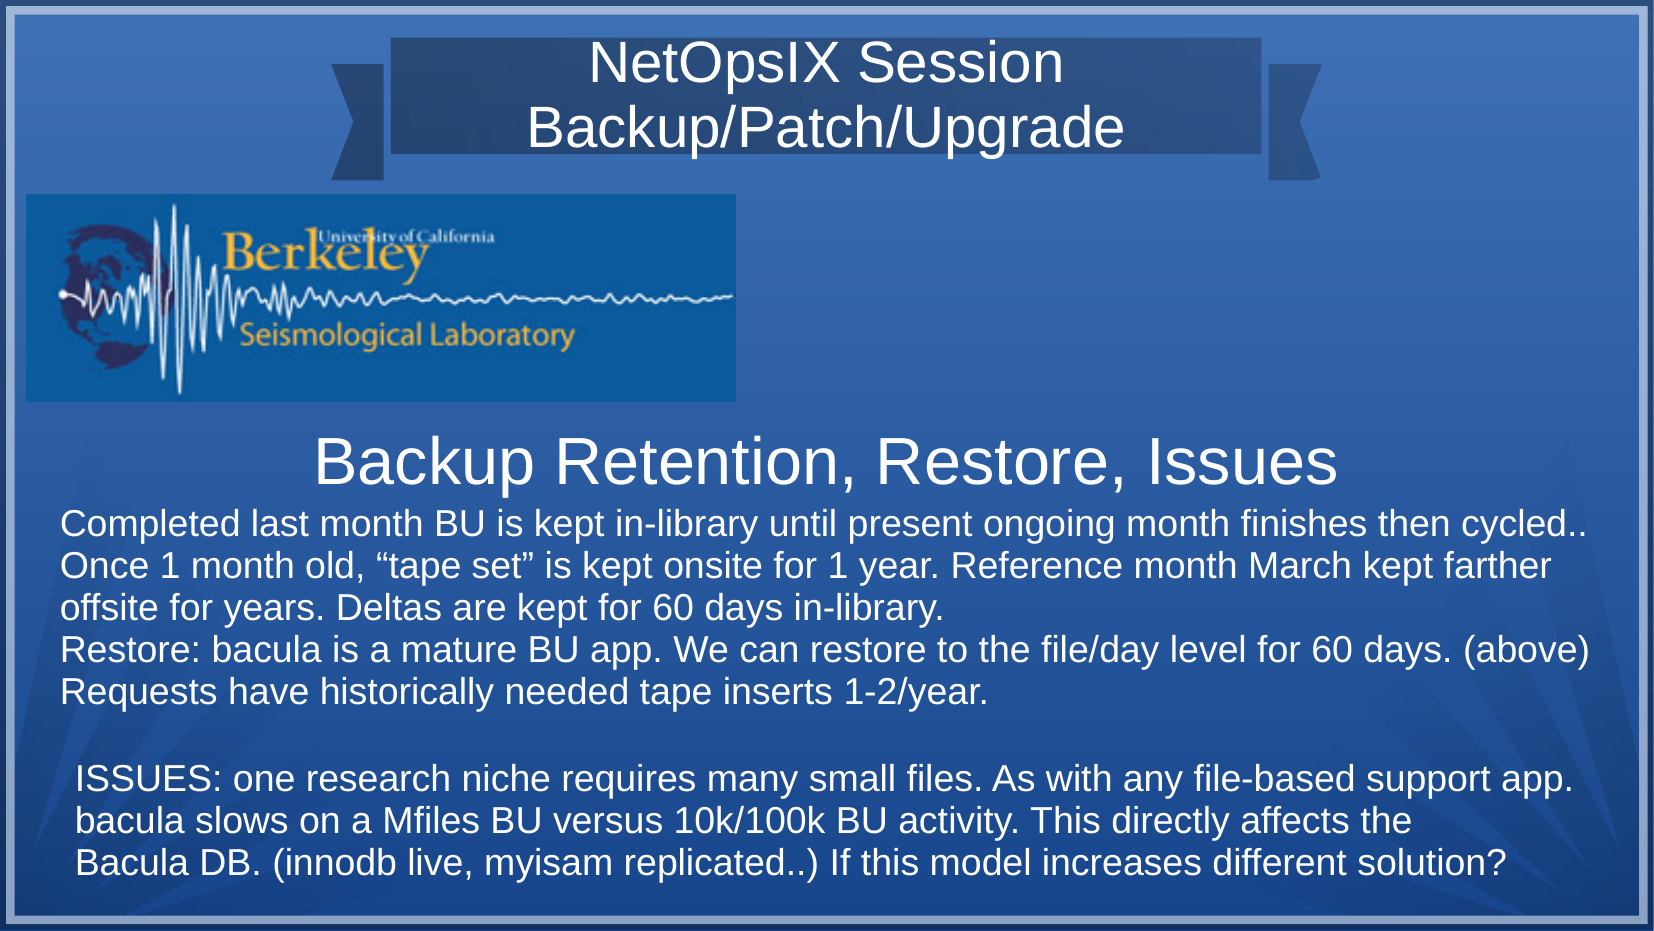

# NetOpsIX Session Backup/Patch/Upgrade
Backup Retention, Restore, Issues
Completed last month BU is kept in-library until present ongoing month finishes then cycled..
Once 1 month old, “tape set” is kept onsite for 1 year. Reference month March kept farther offsite for years. Deltas are kept for 60 days in-library.
Restore: bacula is a mature BU app. We can restore to the file/day level for 60 days. (above) Requests have historically needed tape inserts 1-2/year.
ISSUES: one research niche requires many small files. As with any file-based support app. bacula slows on a Mfiles BU versus 10k/100k BU activity. This directly affects the
Bacula DB. (innodb live, myisam replicated..) If this model increases different solution?